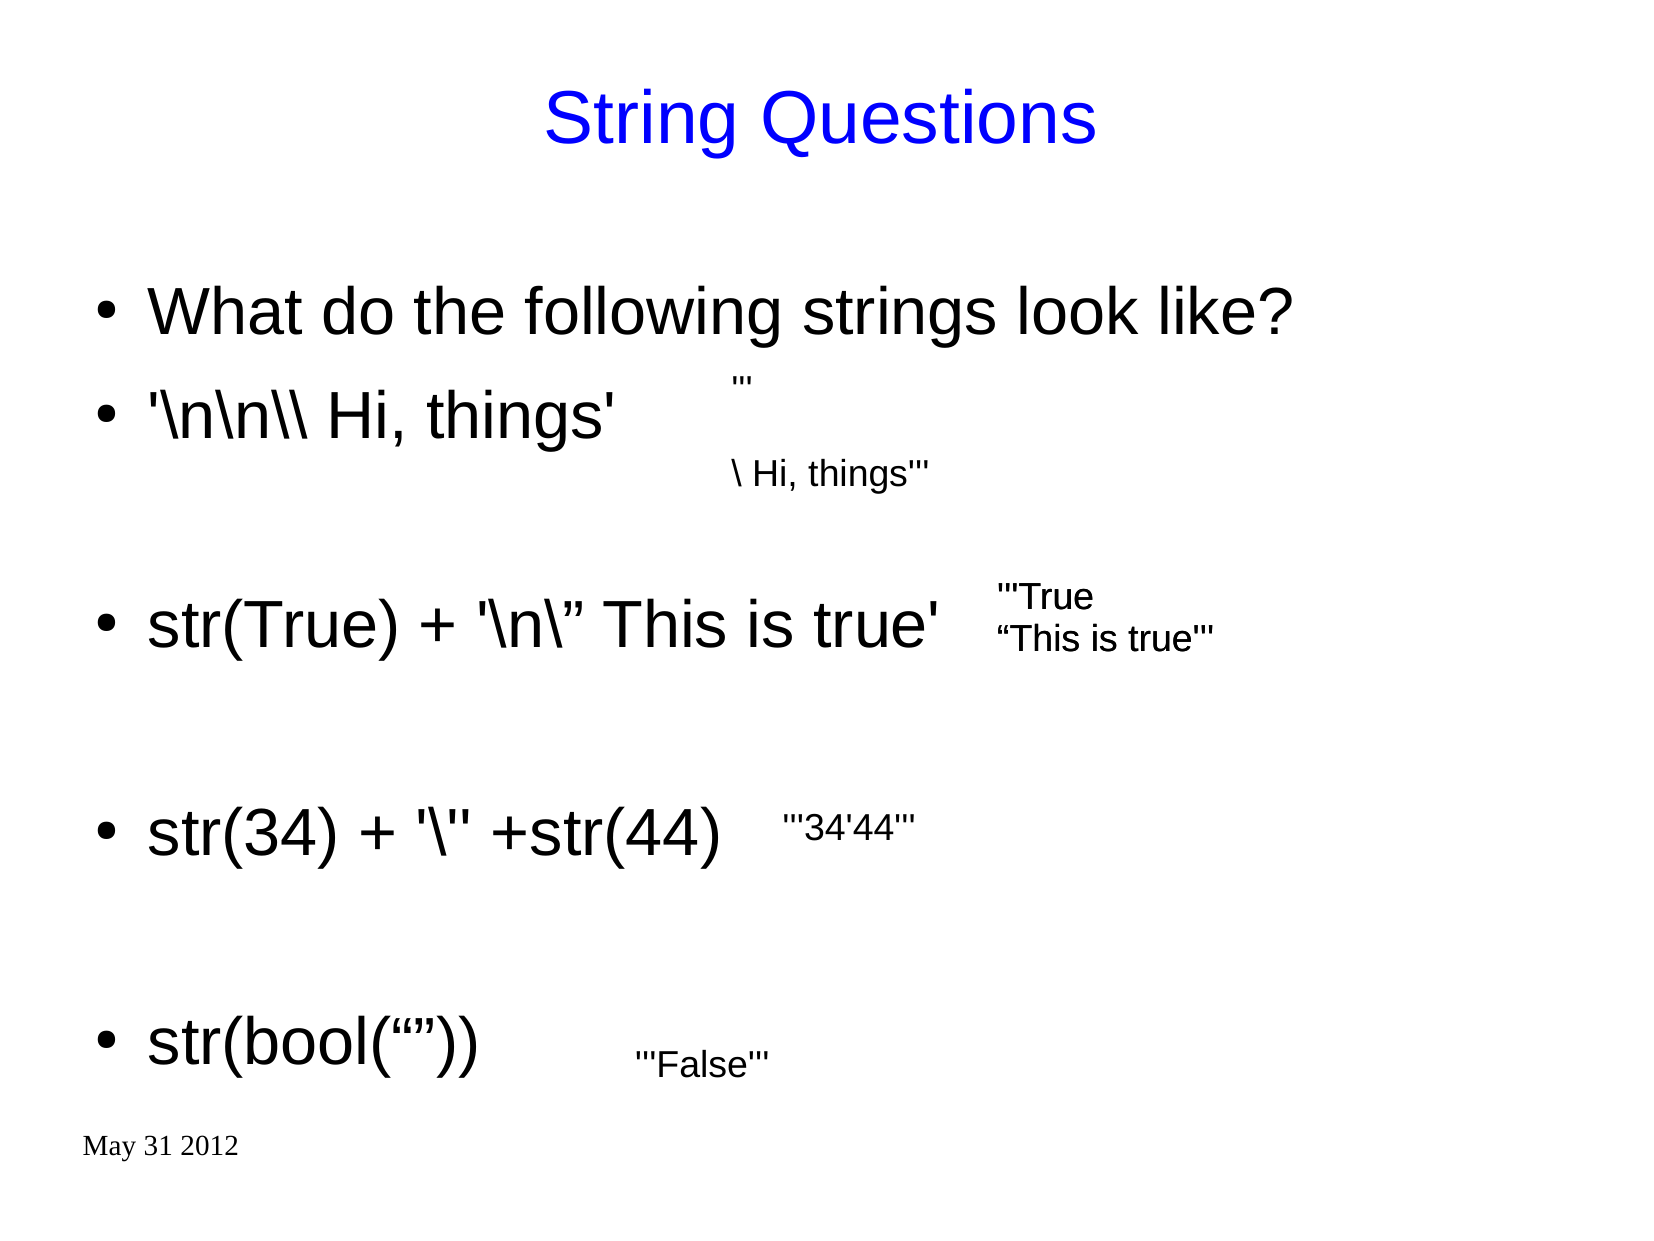

# String Questions
What do the following strings look like?
'\n\n\\ Hi, things'
str(True) + '\n\” This is true'
str(34) + '\'' +str(44)
str(bool(“”))
'''
\ Hi, things'''
'''True
“This is true'''
'''True
“This is true'''
'''34'44'''
'''False'''
May 31 2012